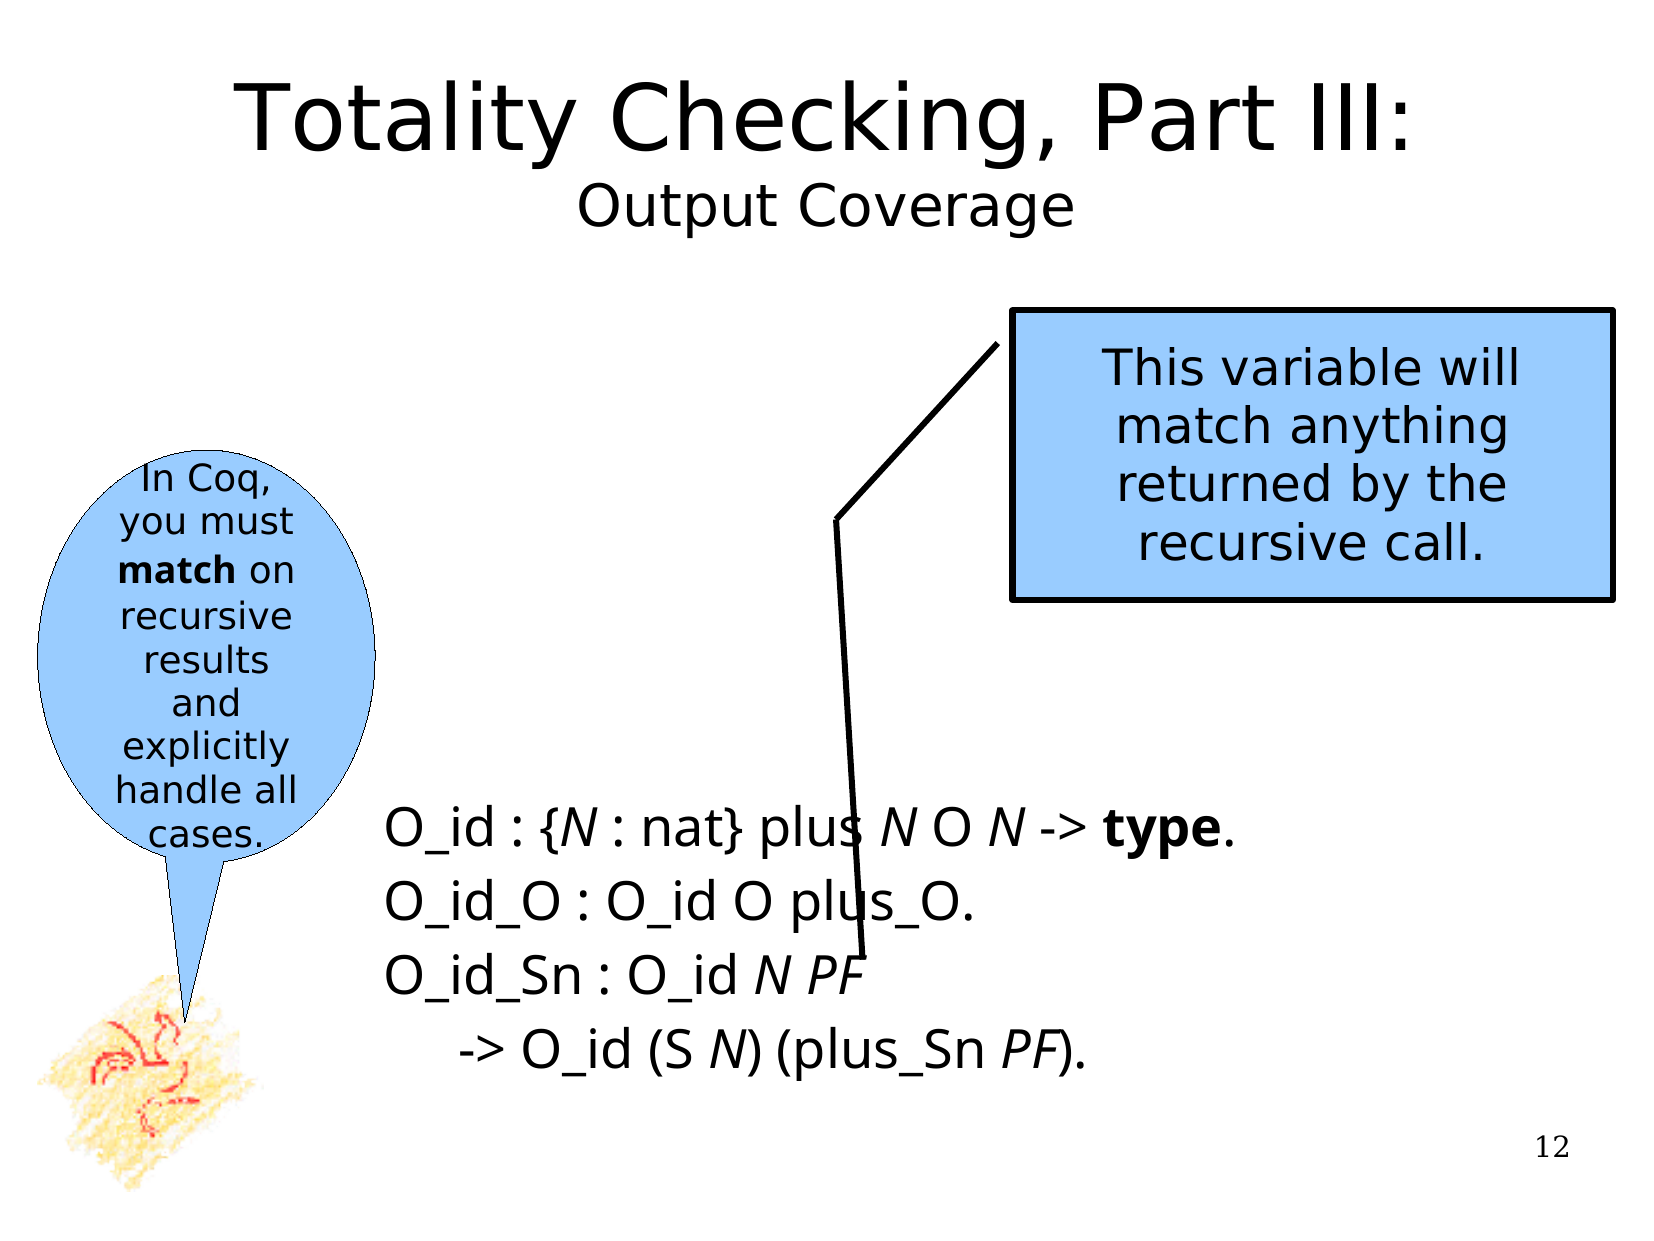

# Totality Checking, Part III: Output Coverage
This variable will match anything returned by the recursive call.
In Coq, you must match on recursive results and explicitly handle all cases.
O_id : {N : nat} plus N O N -> type.
O_id_O : O_id O plus_O.
O_id_Sn : O_id N PF
	-> O_id (S N) (plus_Sn PF).
12